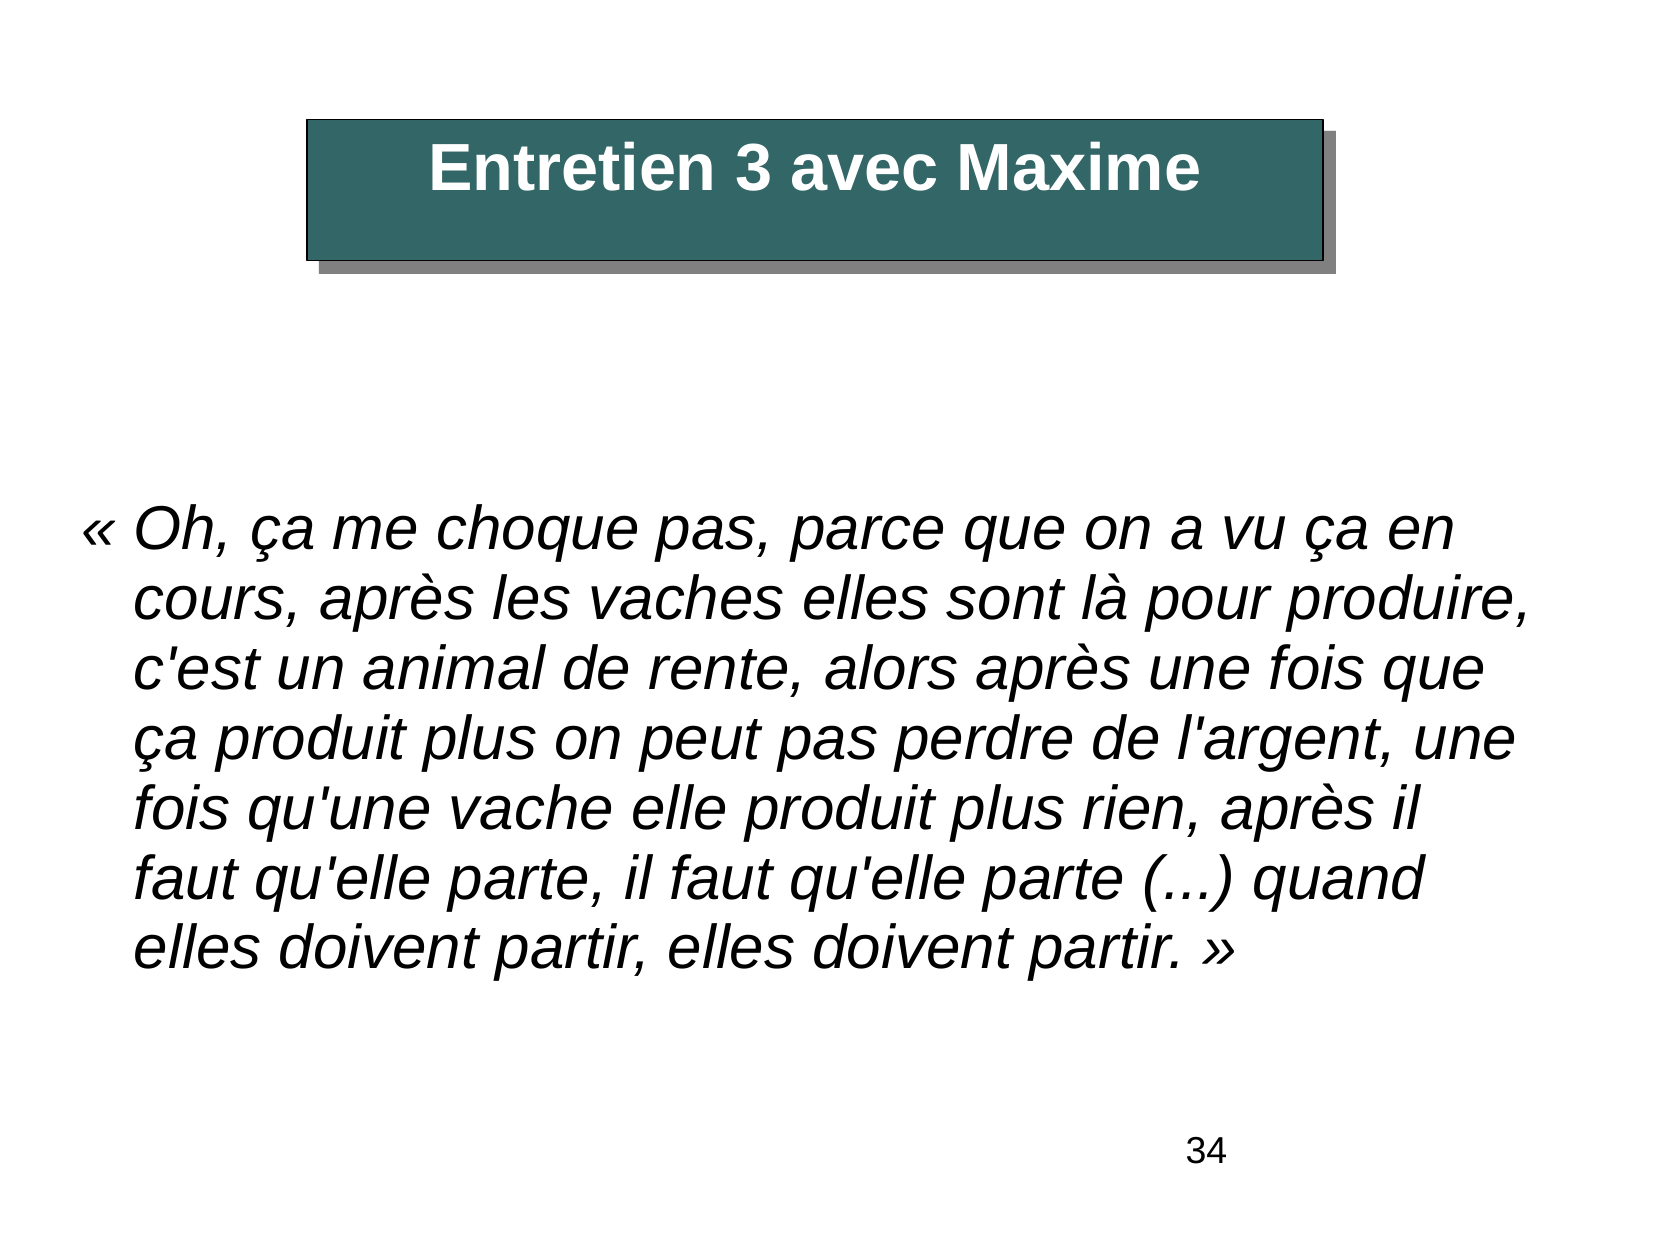

#
Entretien 3 avec Maxime
« Oh, ça me choque pas, parce que on a vu ça en cours, après les vaches elles sont là pour produire, c'est un animal de rente, alors après une fois que ça produit plus on peut pas perdre de l'argent, une fois qu'une vache elle produit plus rien, après il faut qu'elle parte, il faut qu'elle parte (...) quand elles doivent partir, elles doivent partir. »
34